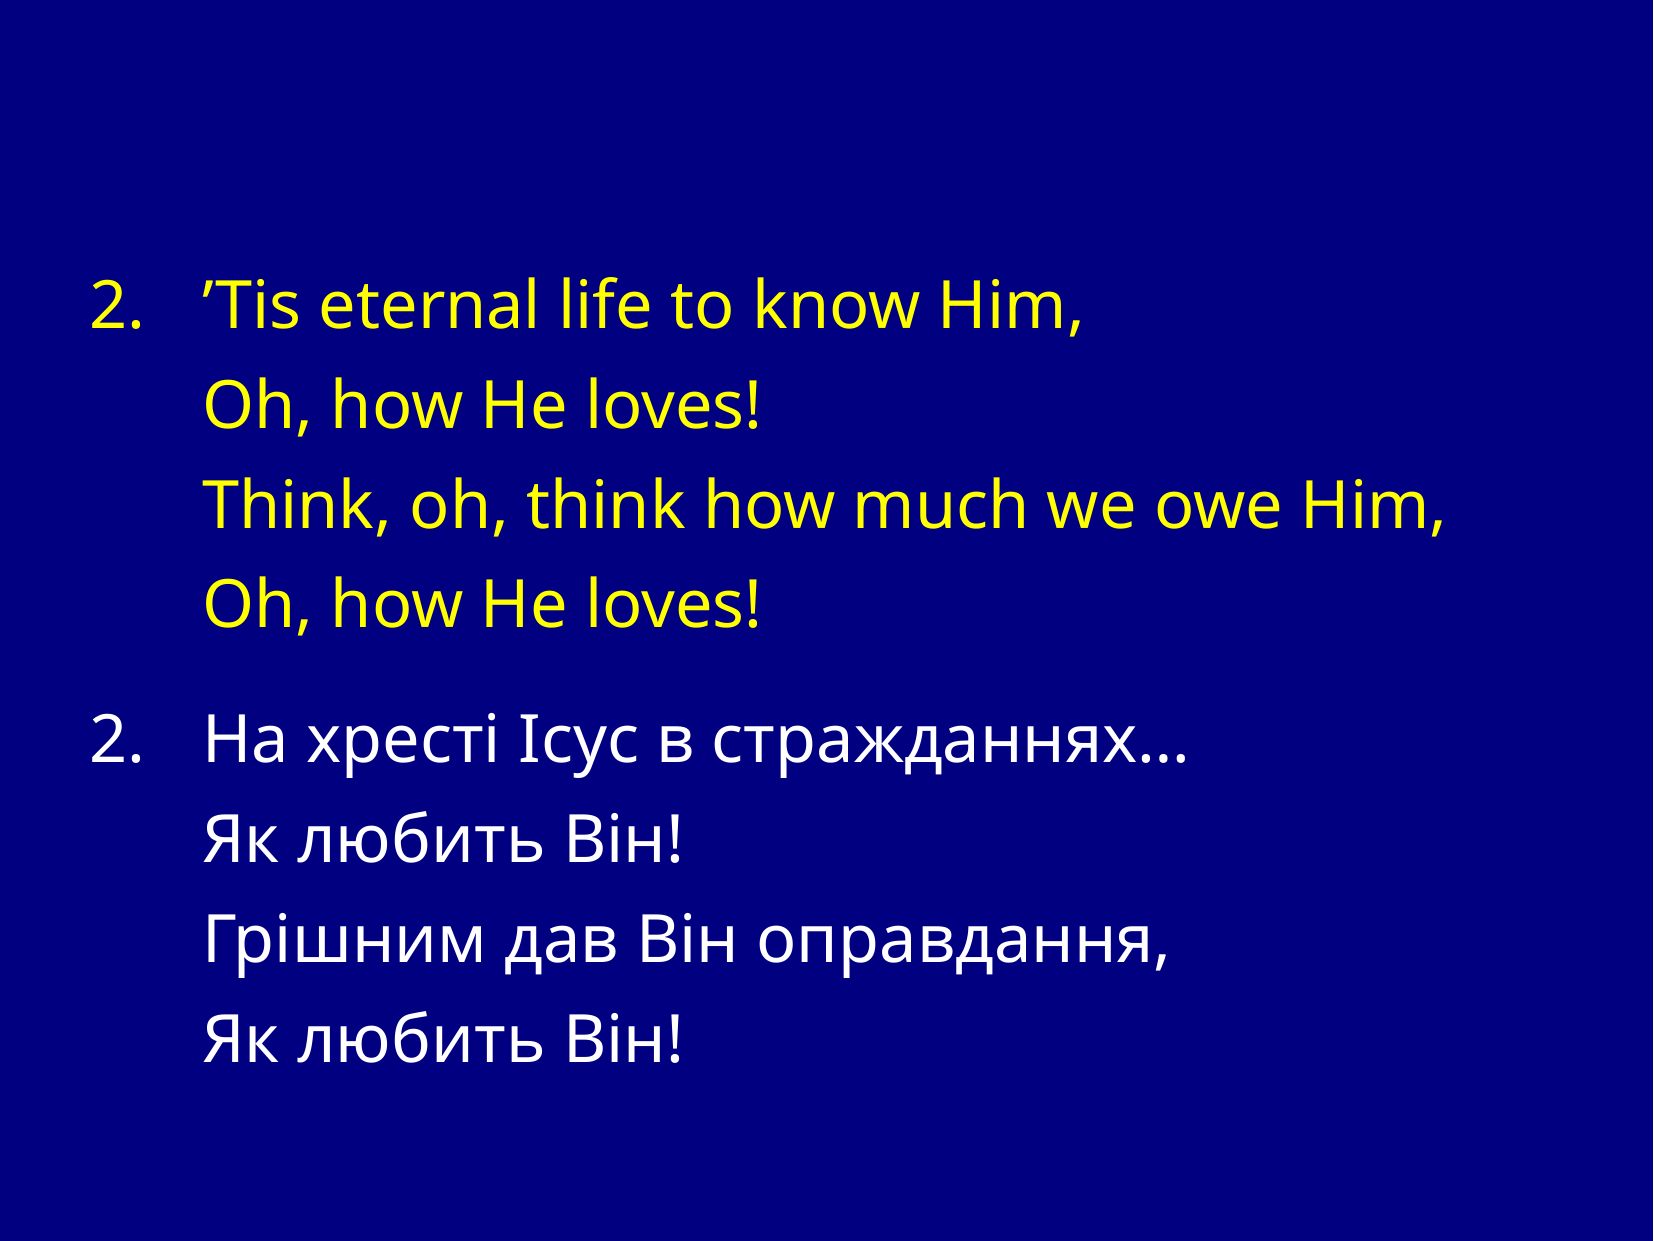

2.	’Tis eternal life to know Him,
	Oh, how He loves!
	Think, oh, think how much we owe Him,
	Oh, how He loves!
2.	На хресті Ісус в стражданнях…
	Як любить Він!
	Грішним дав Він оправдання,
	Як любить Він!